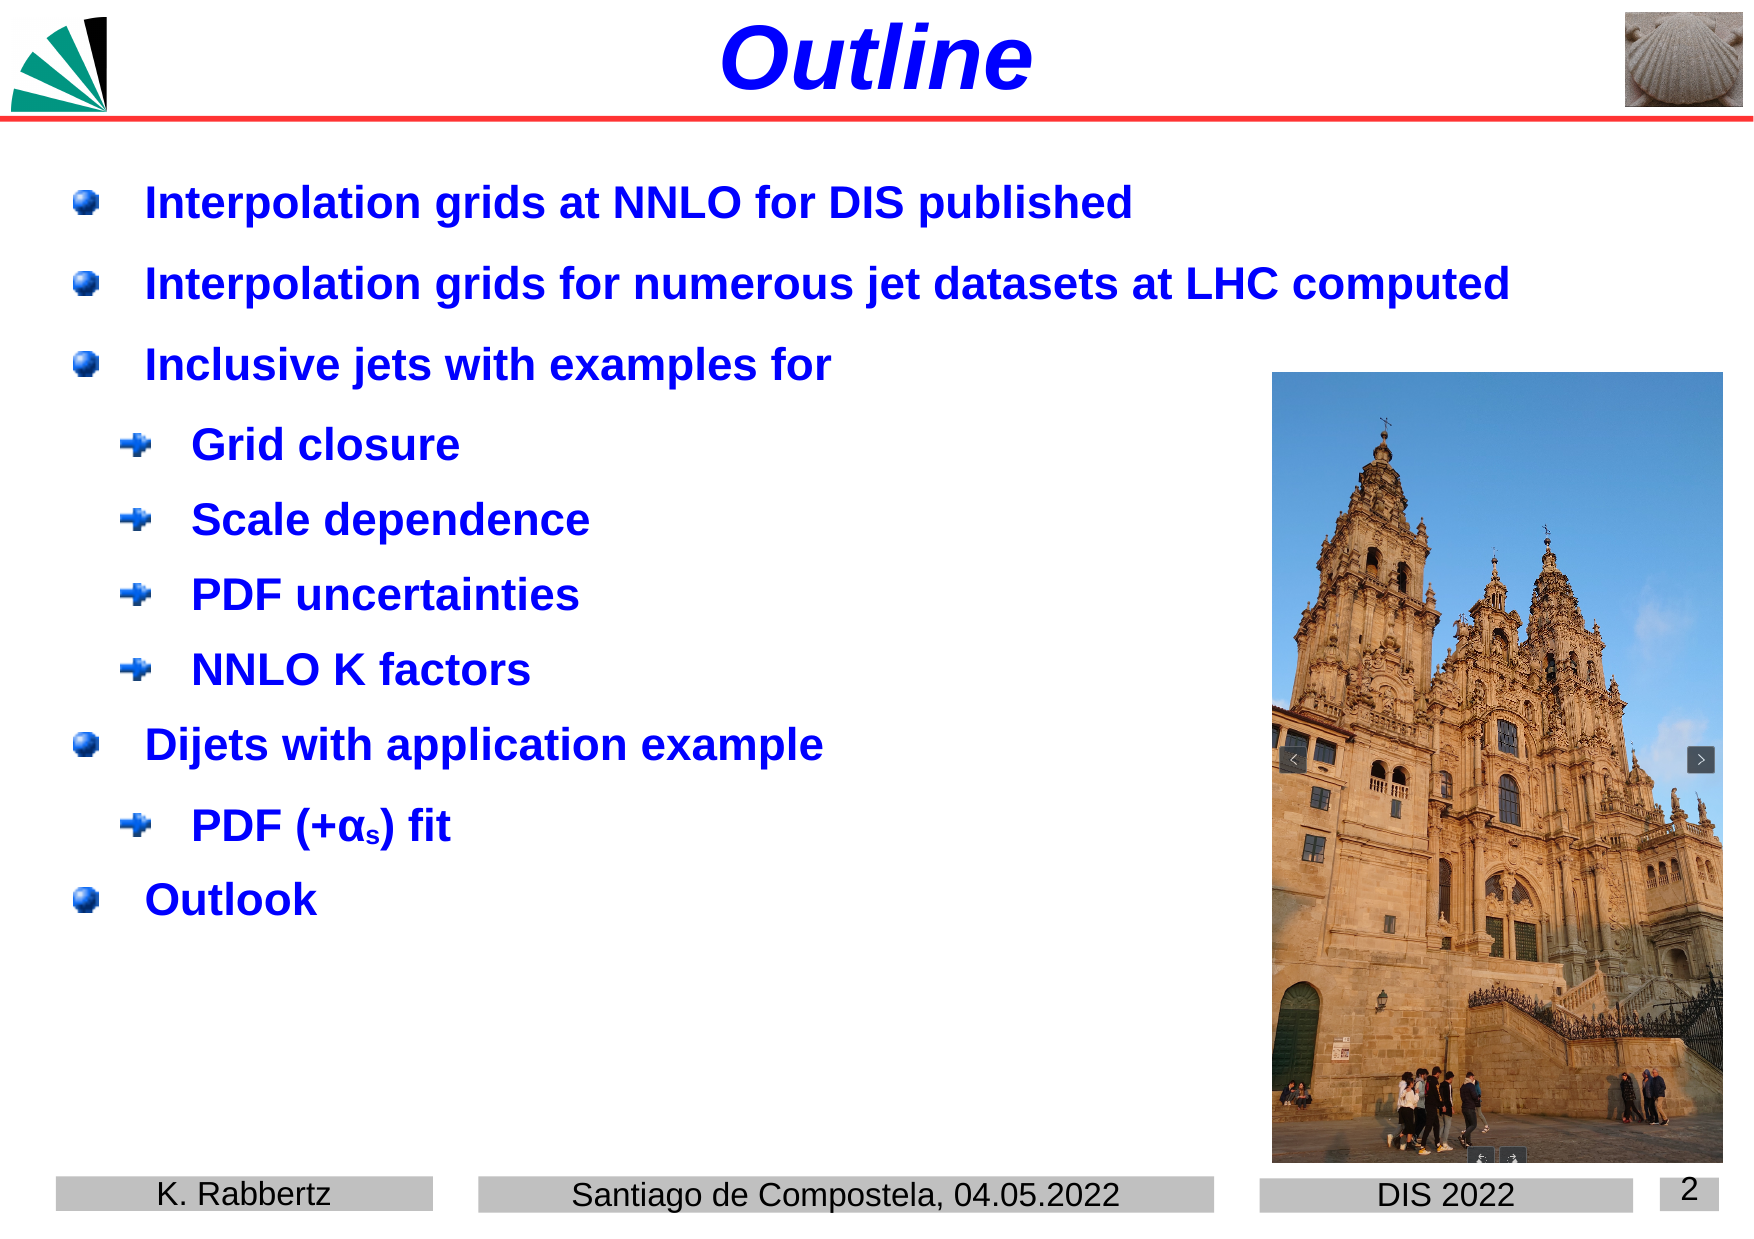

# Outline
Interpolation grids at NNLO for DIS published
Interpolation grids for numerous jet datasets at LHC computed
Inclusive jets with examples for
Grid closure
Scale dependence
PDF uncertainties
NNLO K factors
Dijets with application example
PDF (+αs) fit
Outlook